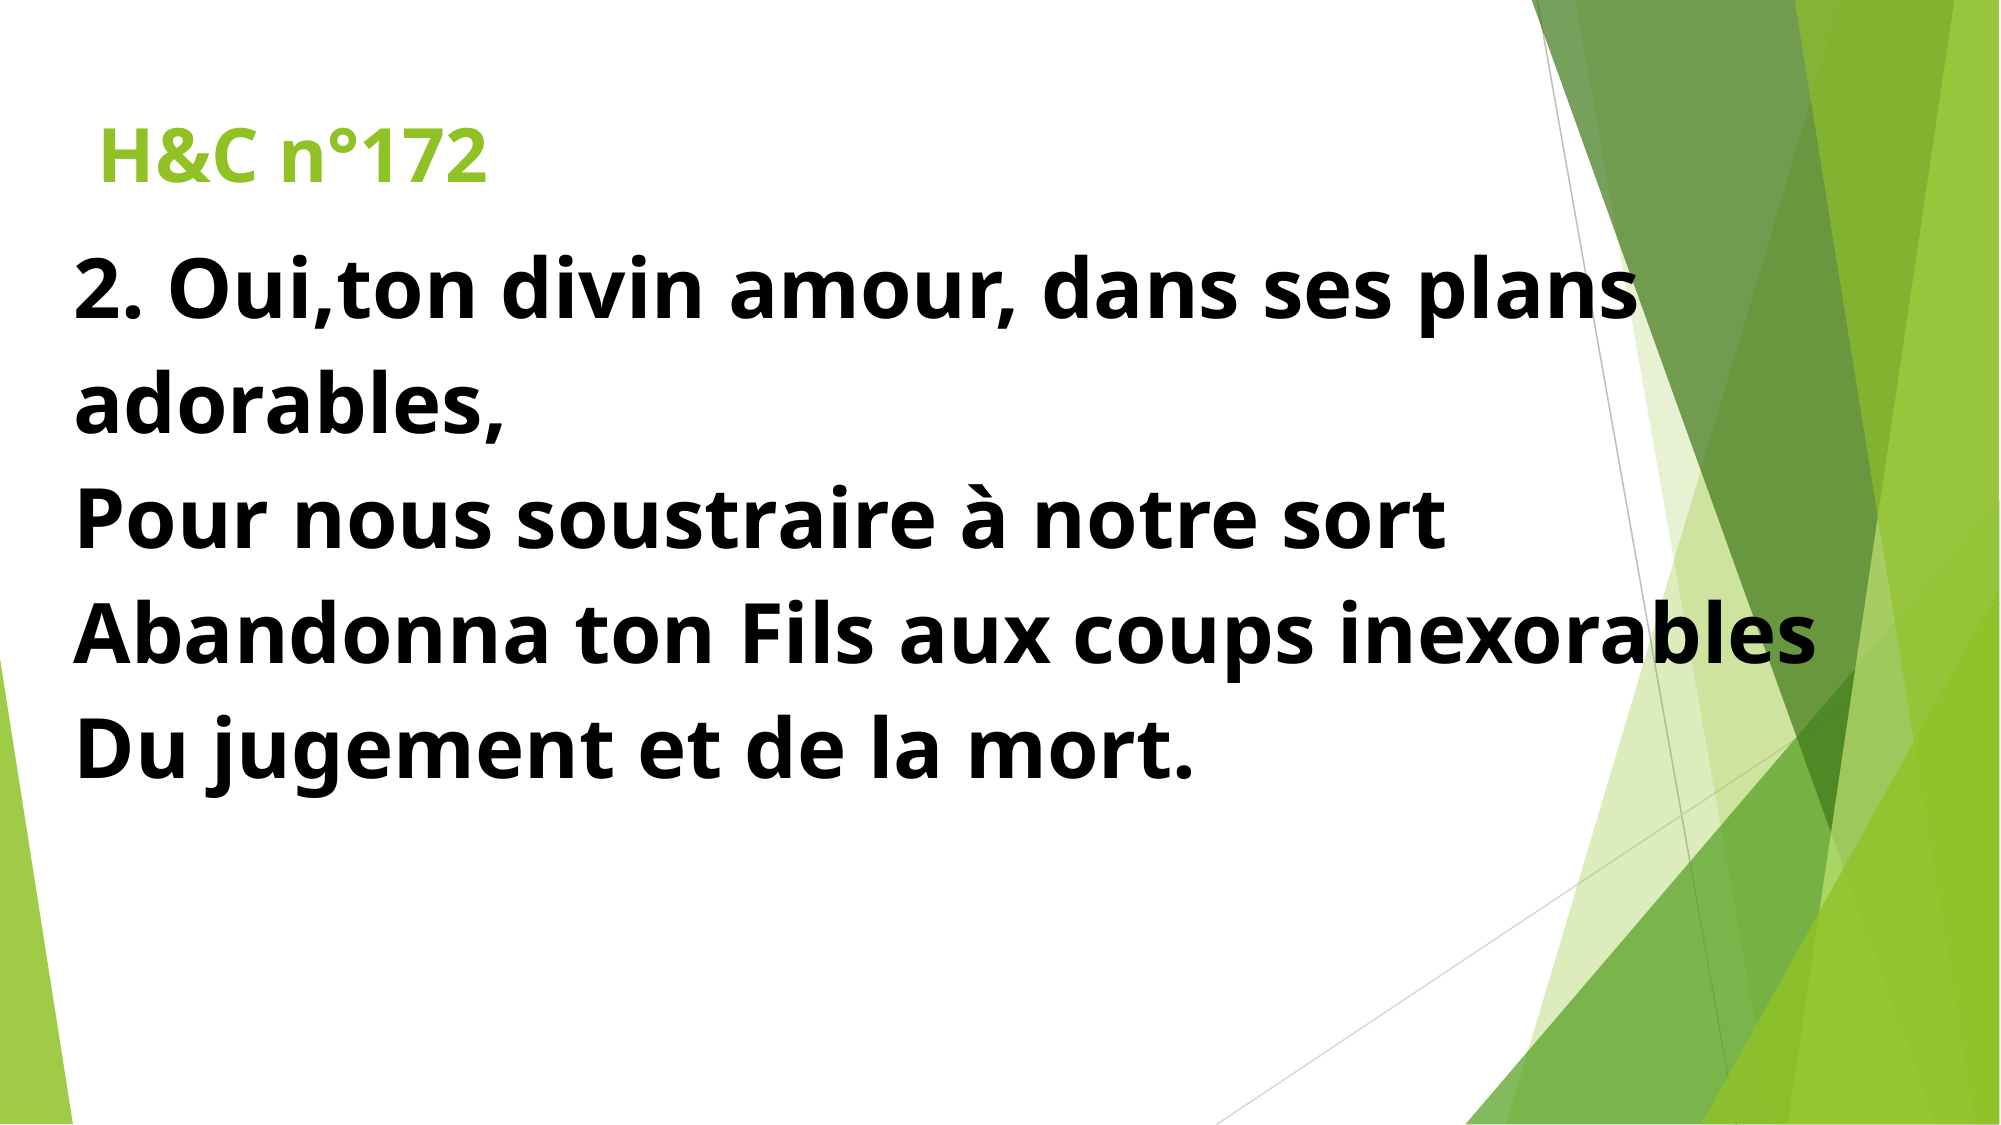

H&C n°172
2. Oui,ton divin amour, dans ses plans adorables,
Pour nous soustraire à notre sort
Abandonna ton Fils aux coups inexorables
Du jugement et de la mort.